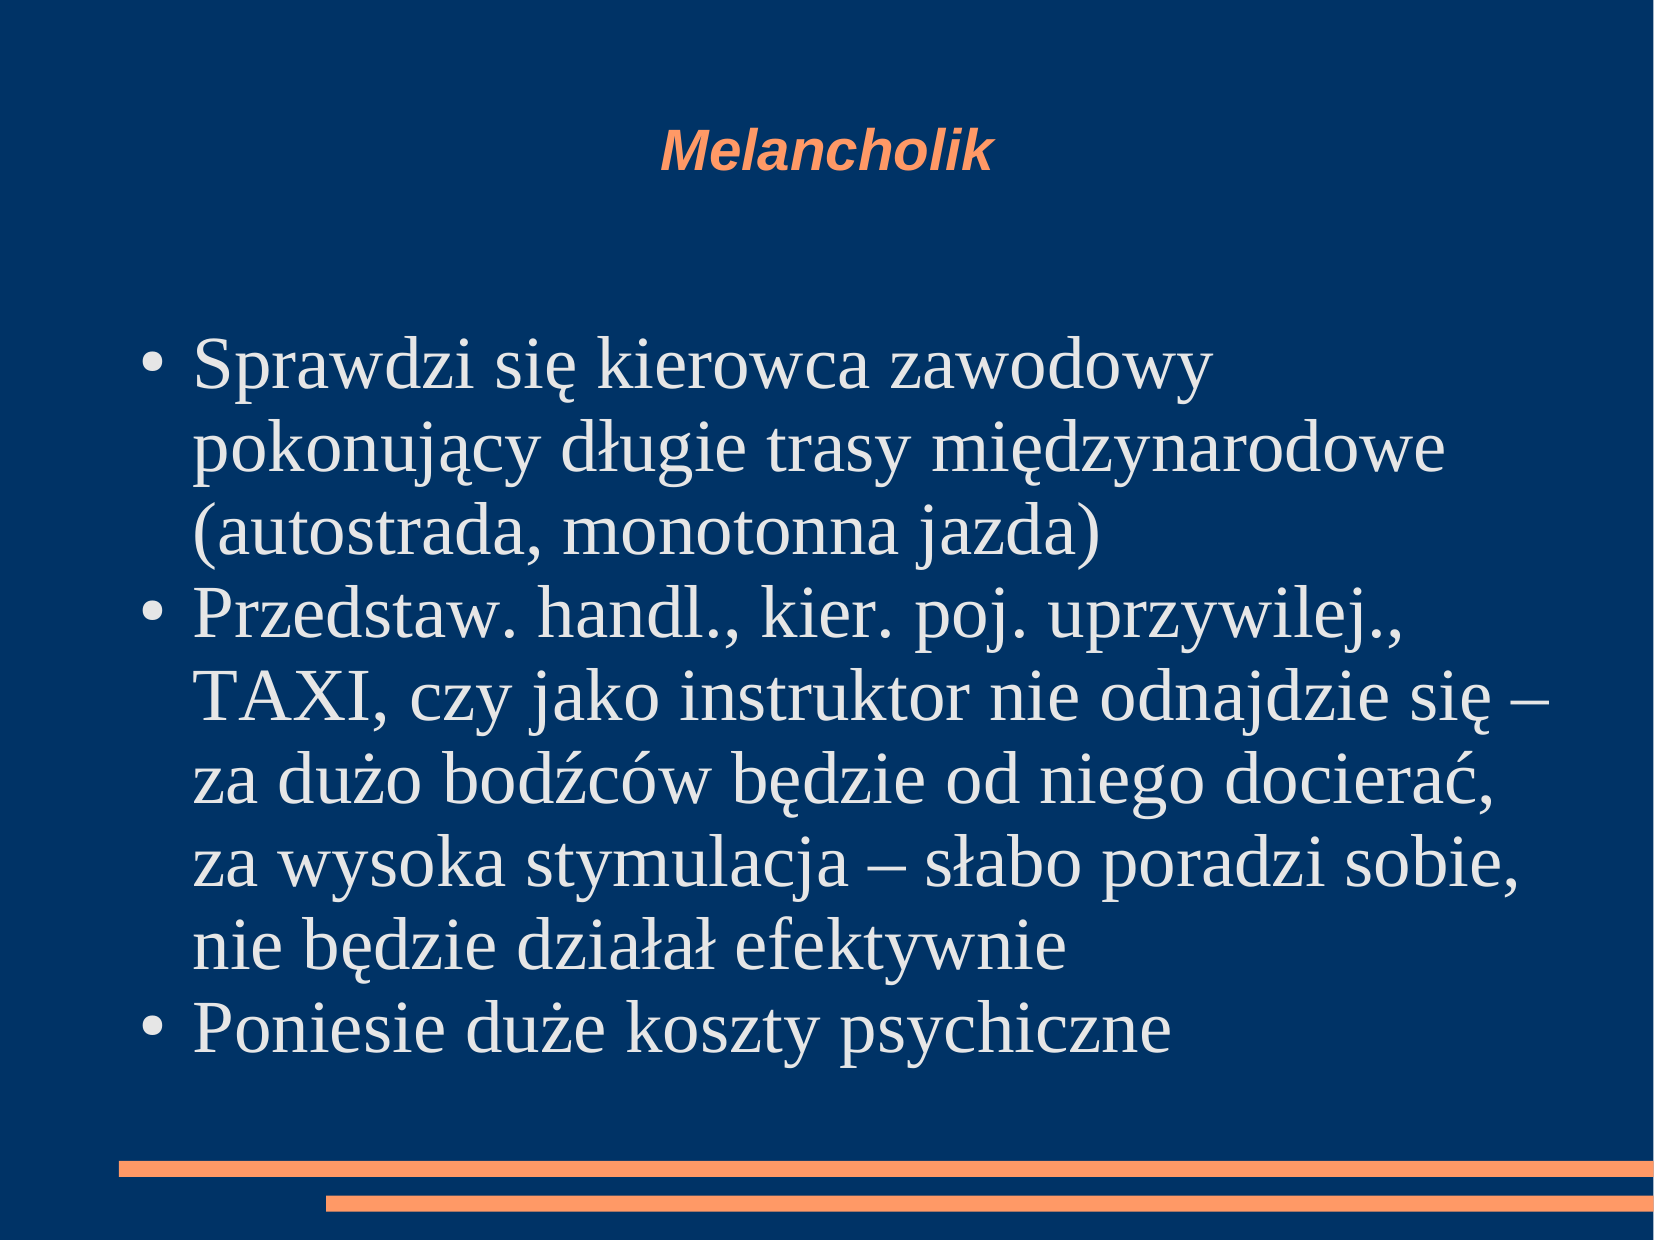

# Melancholik
Sprawdzi się kierowca zawodowy pokonujący długie trasy międzynarodowe (autostrada, monotonna jazda)
Przedstaw. handl., kier. poj. uprzywilej., TAXI, czy jako instruktor nie odnajdzie się – za dużo bodźców będzie od niego docierać, za wysoka stymulacja – słabo poradzi sobie, nie będzie działał efektywnie
Poniesie duże koszty psychiczne